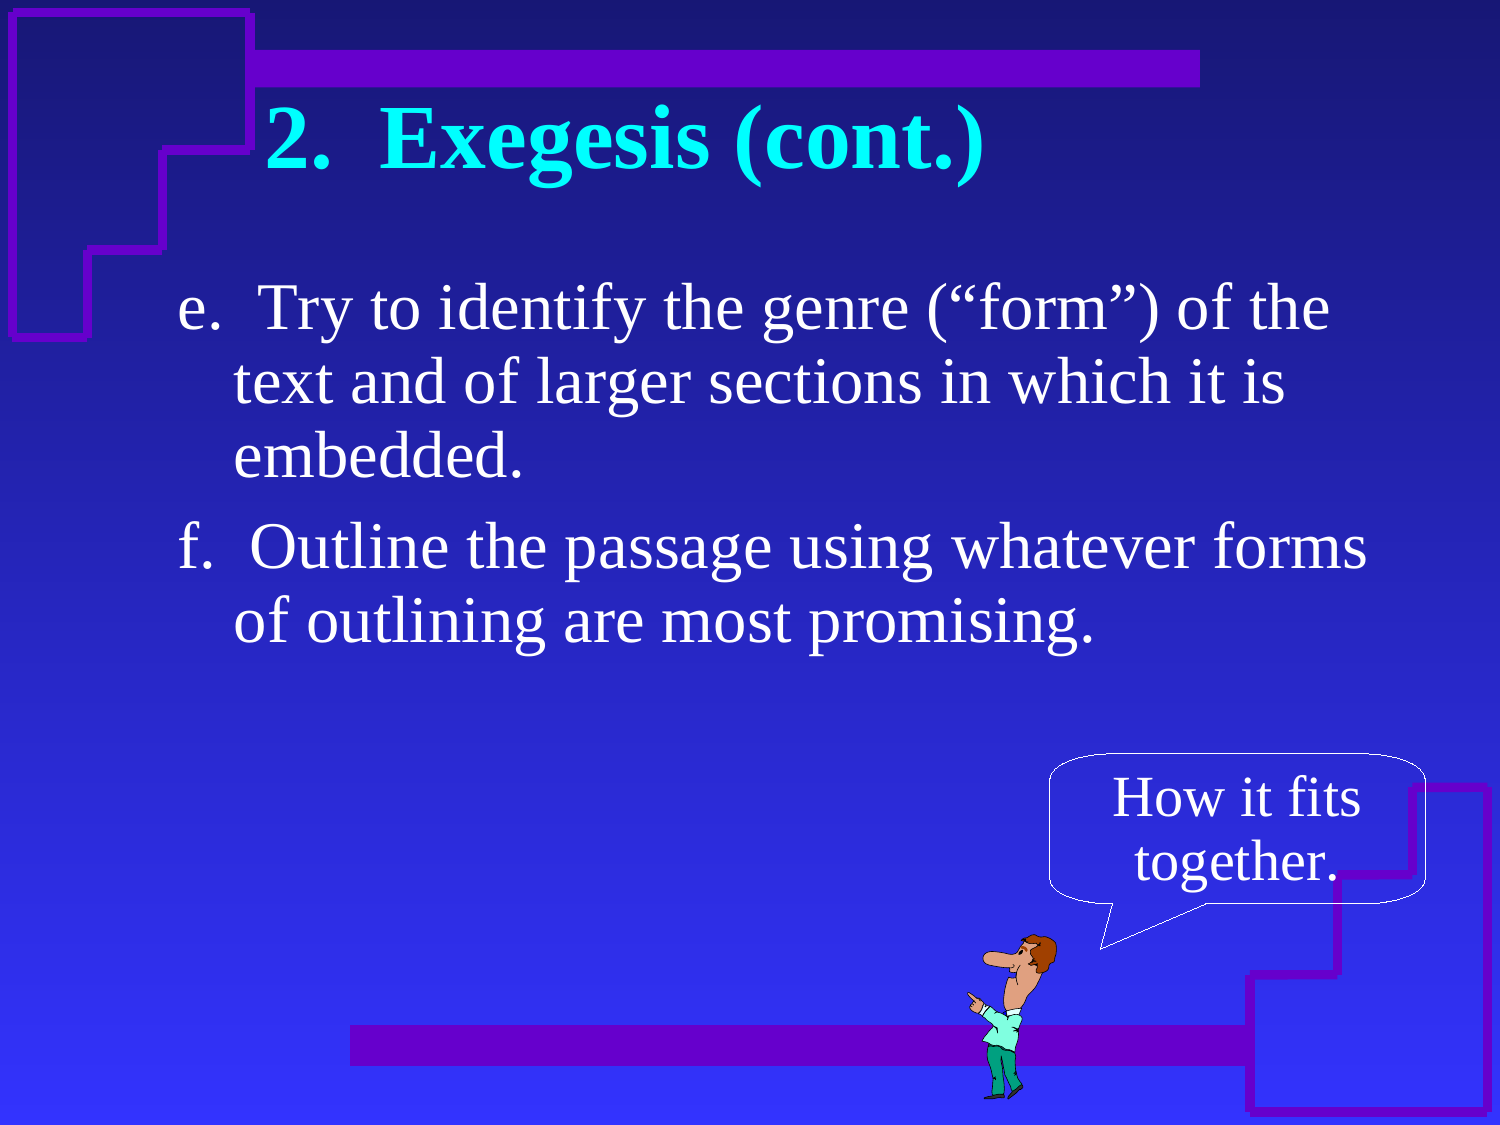

# 2. Exegesis (cont.)
e. Try to identify the genre (“form”) of the text and of larger sections in which it is embedded.
f. Outline the passage using whatever forms of outlining are most promising.
How it fits
together.